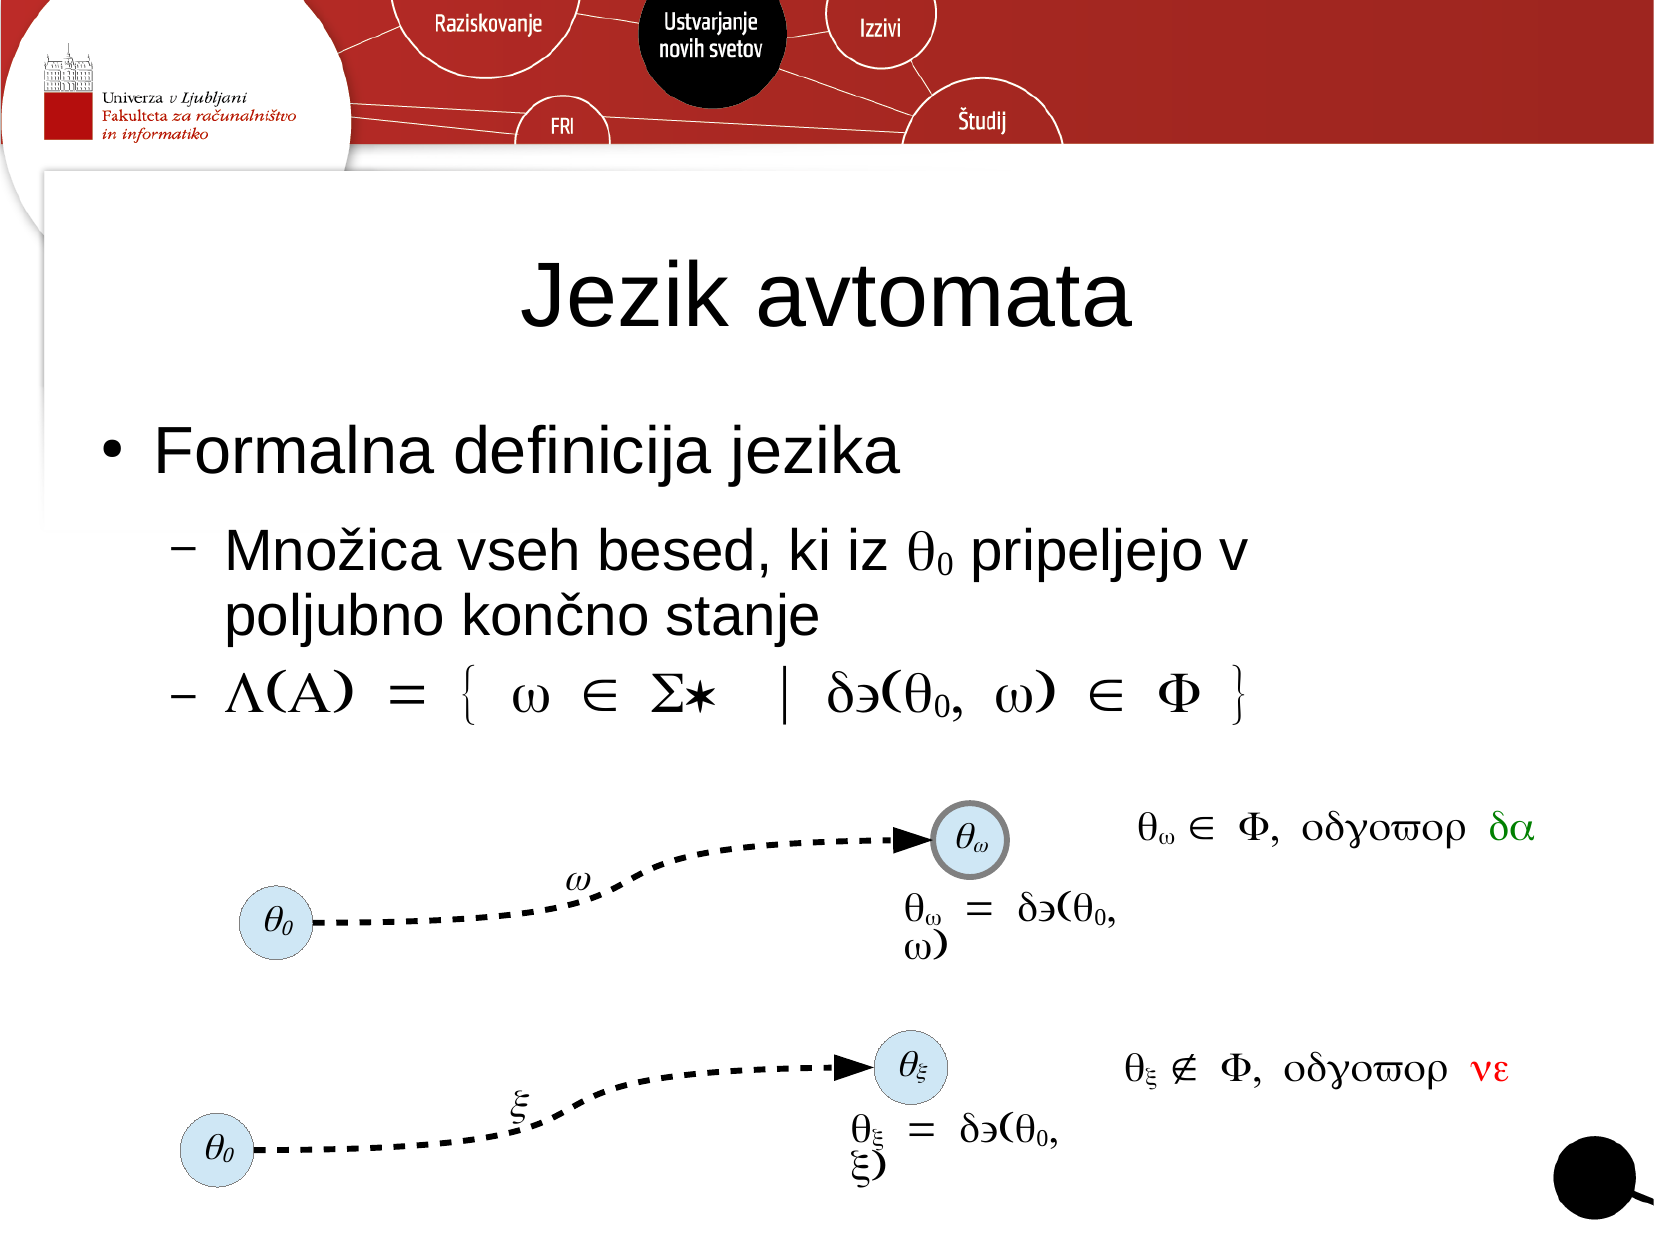

# Jezik avtomata
Formalna definicija jezika
Množica vseh besed, ki iz q0 pripeljejo v
poljubno končno stanje
L(A) = { w ∈ Σ* | δ'(q0, w) ∈ F }
qw
qw ∈ F, odgovor da
qw = δ'(q0, w)
q0
qx
qx ∉ F, odgovor ne
qx = δ'(q0, x)
q0